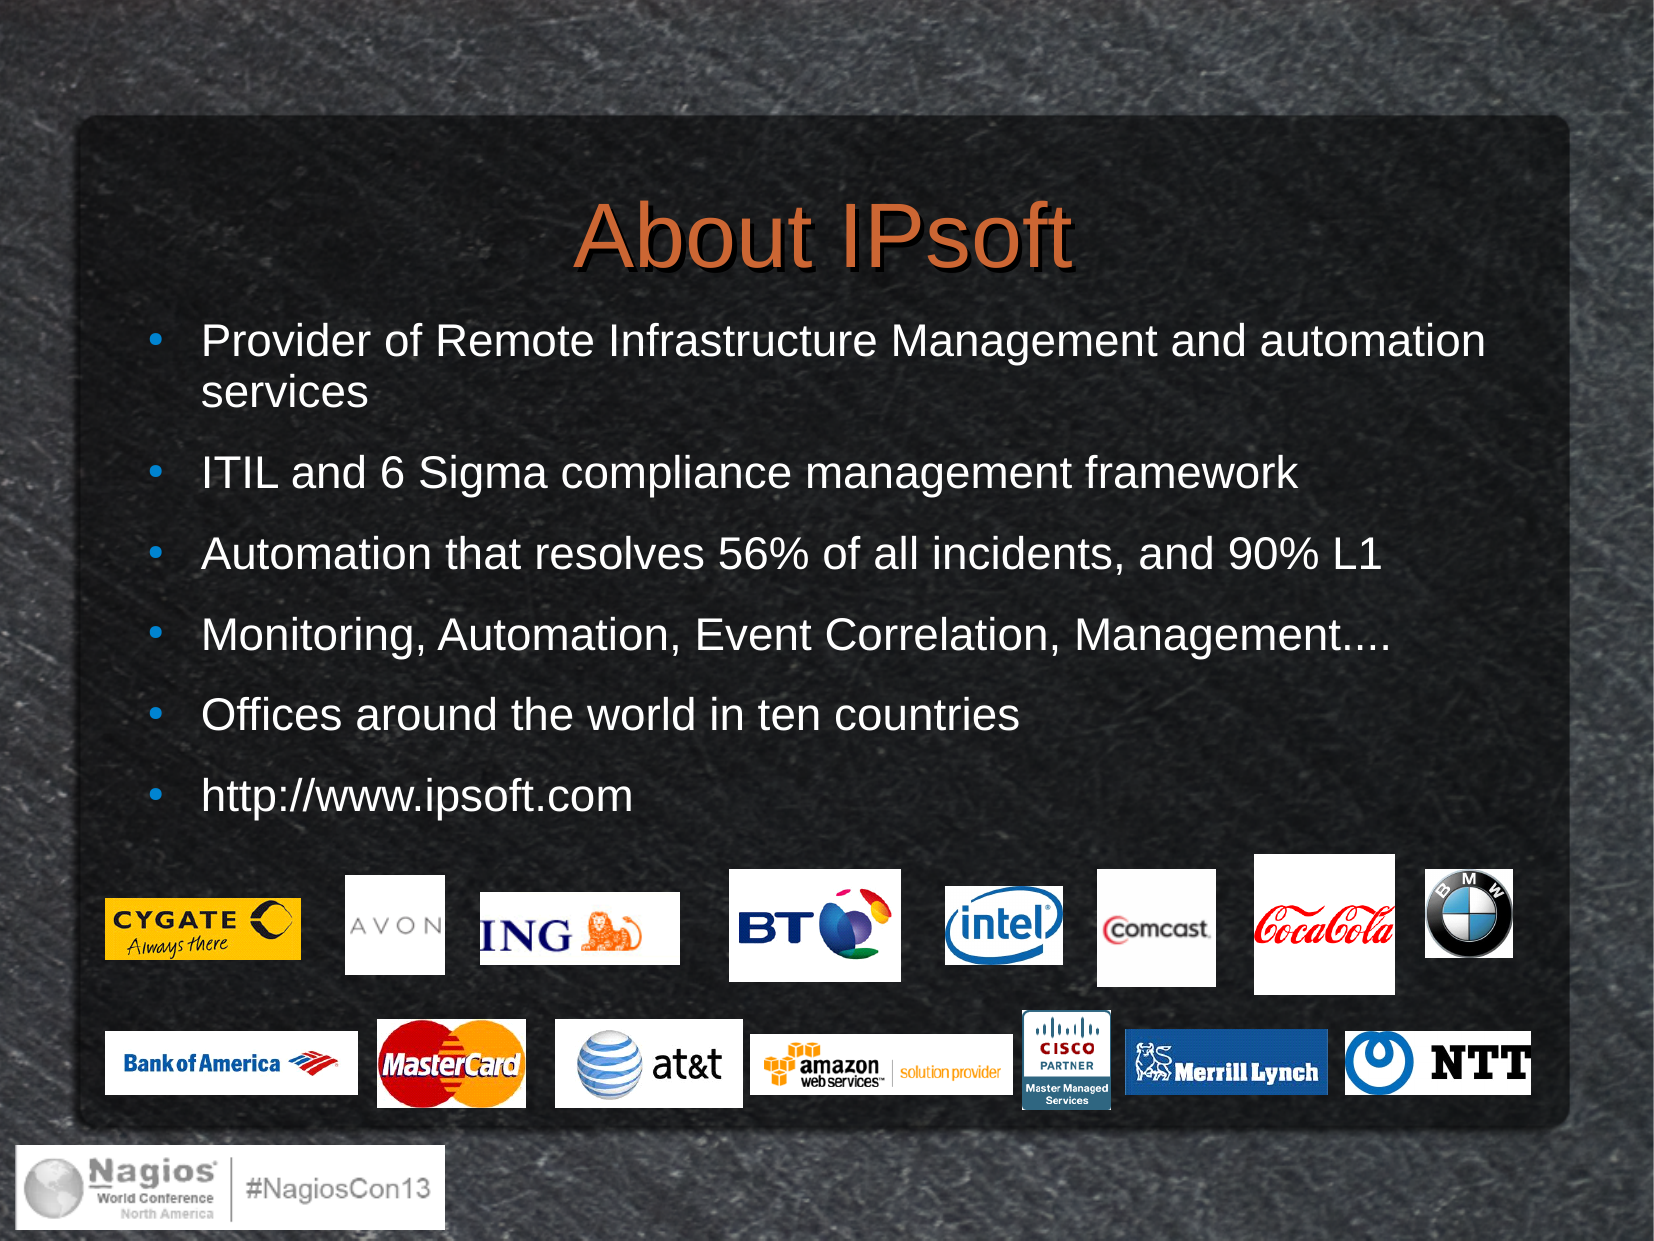

# About IPsoft
Provider of Remote Infrastructure Management and automation services
ITIL and 6 Sigma compliance management framework
Automation that resolves 56% of all incidents, and 90% L1
Monitoring, Automation, Event Correlation, Management....
Offices around the world in ten countries
http://www.ipsoft.com